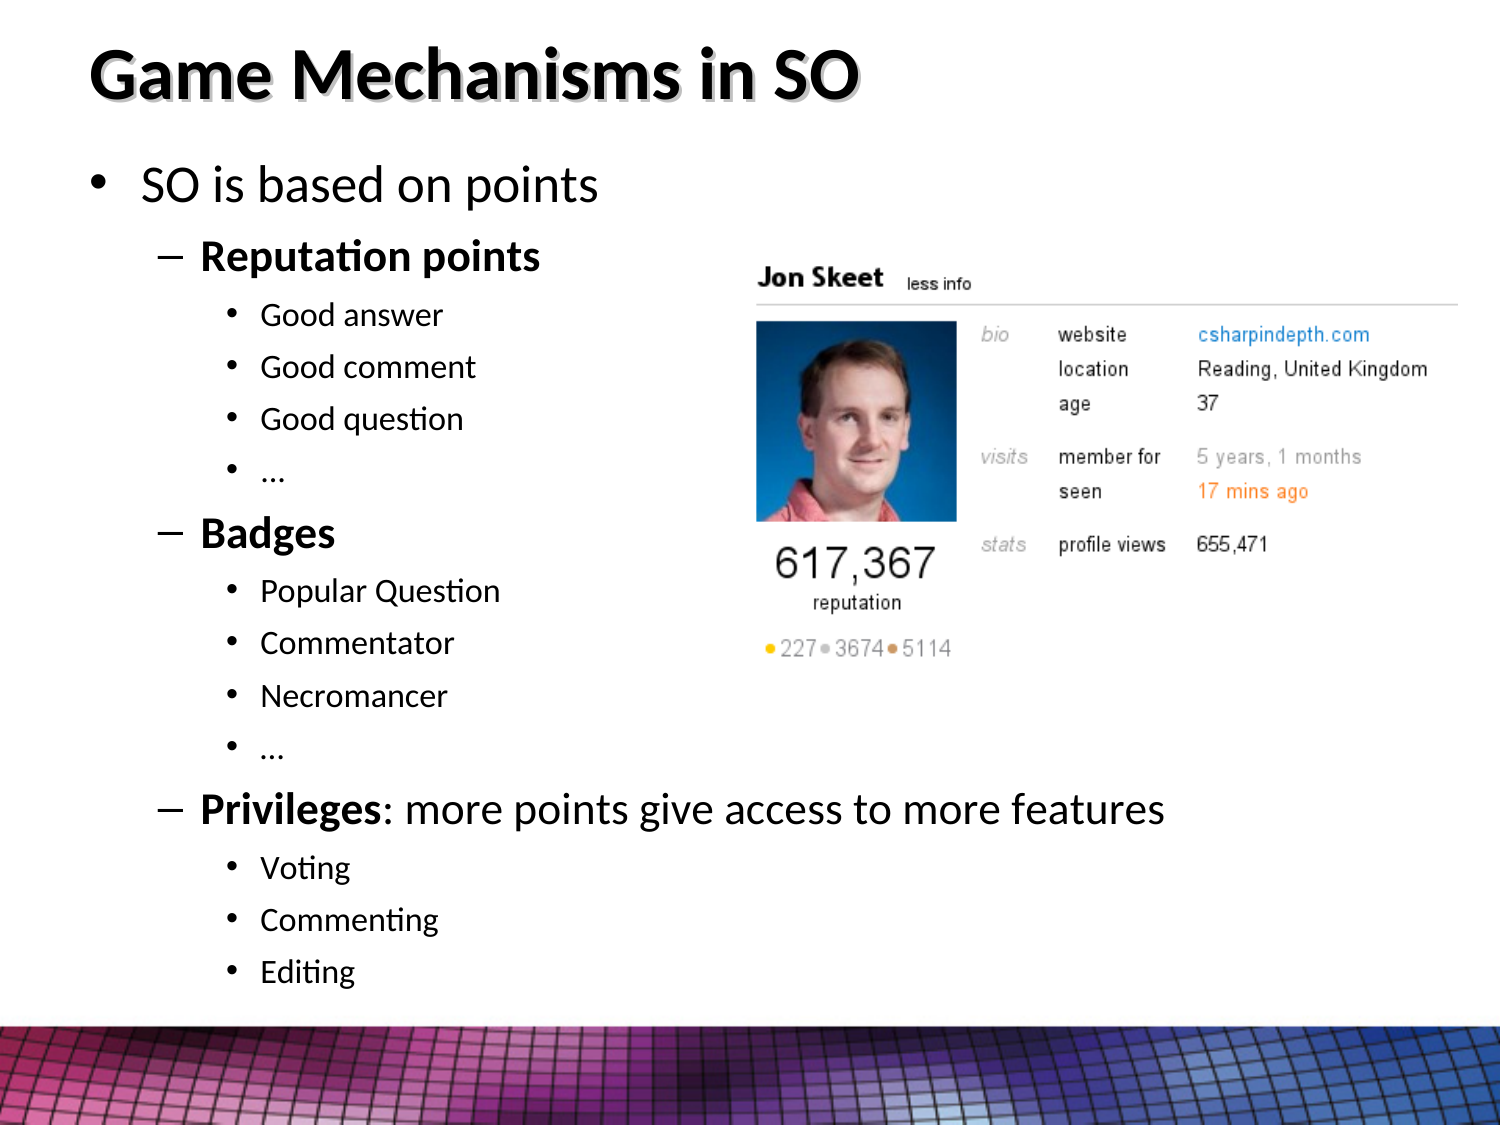

# Game Mechanisms in SO
SO is based on points
Reputation points
Good answer
Good comment
Good question
...
Badges
Popular Question
Commentator
Necromancer
…
Privileges: more points give access to more features
Voting
Commenting
Editing
MSR 2012 -- Zurich (CH)